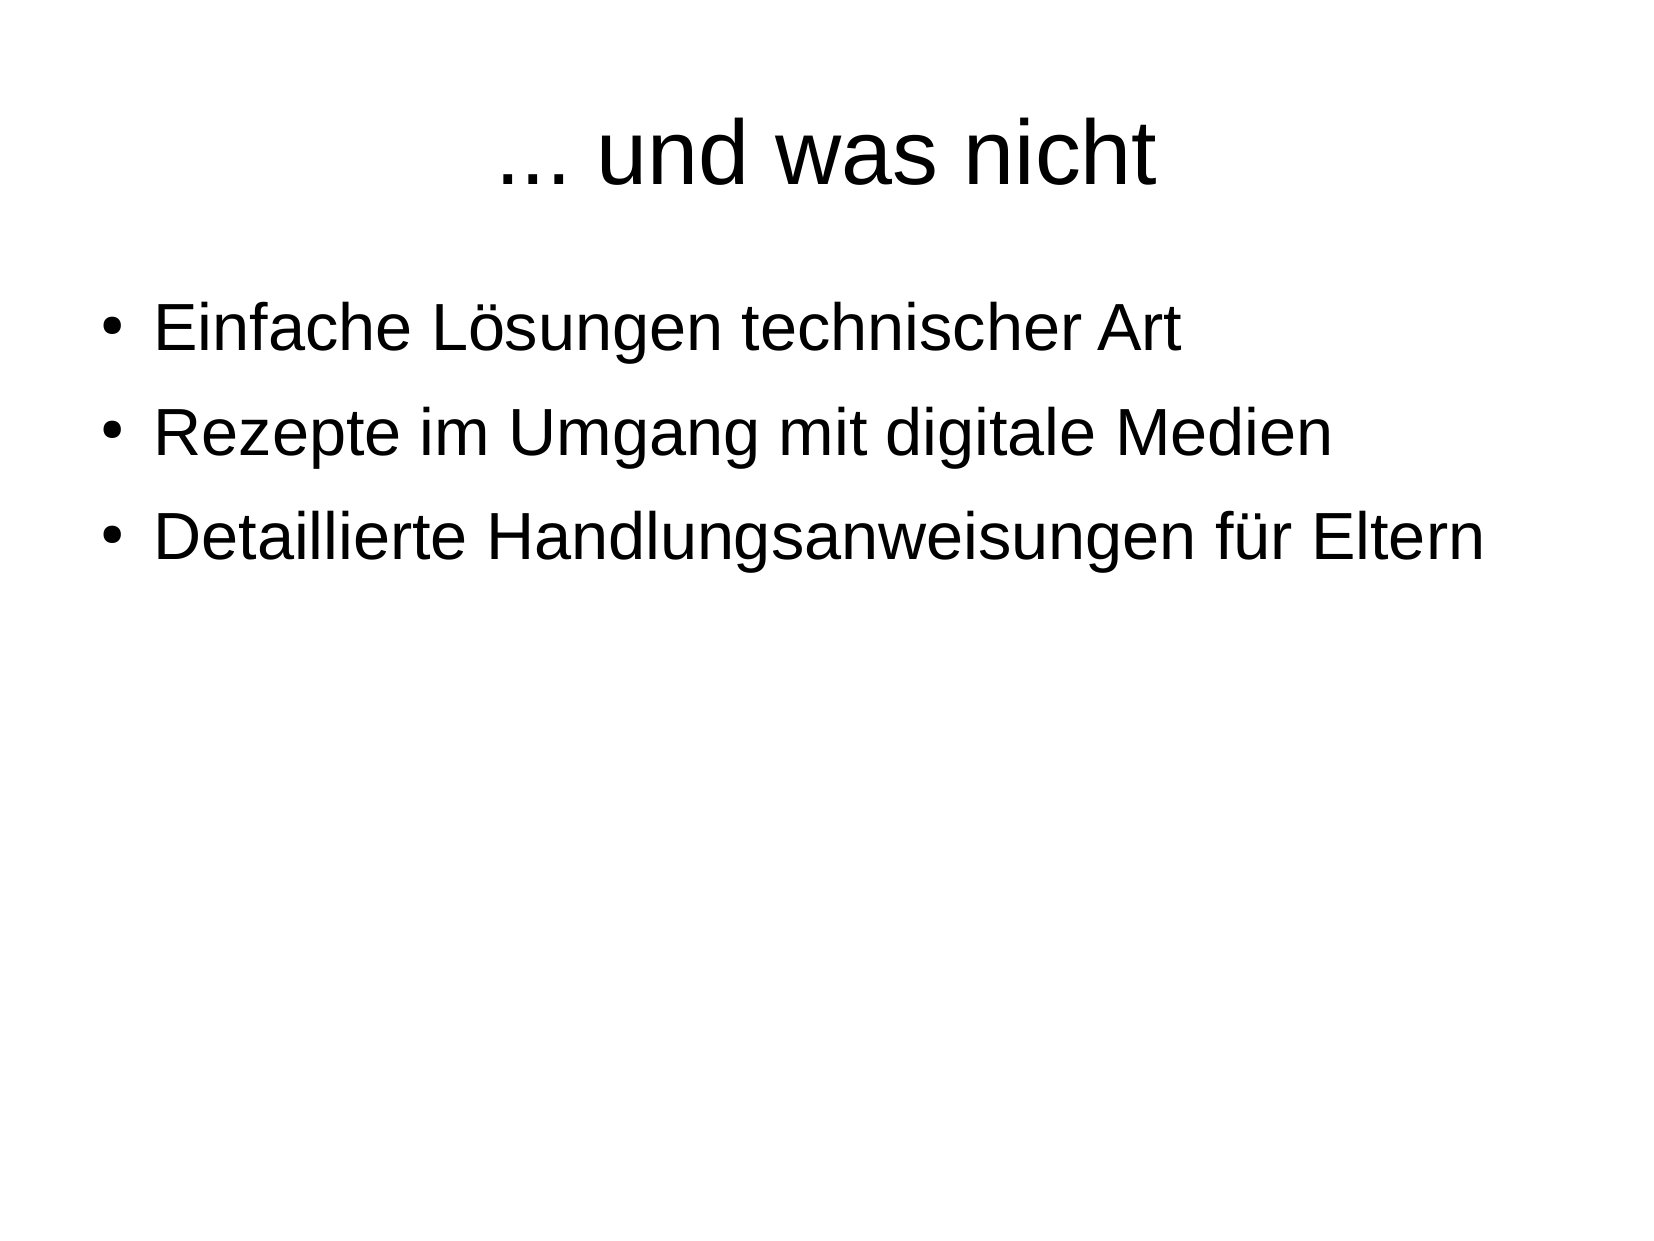

# ... und was nicht
Einfache Lösungen technischer Art
Rezepte im Umgang mit digitale Medien
Detaillierte Handlungsanweisungen für Eltern